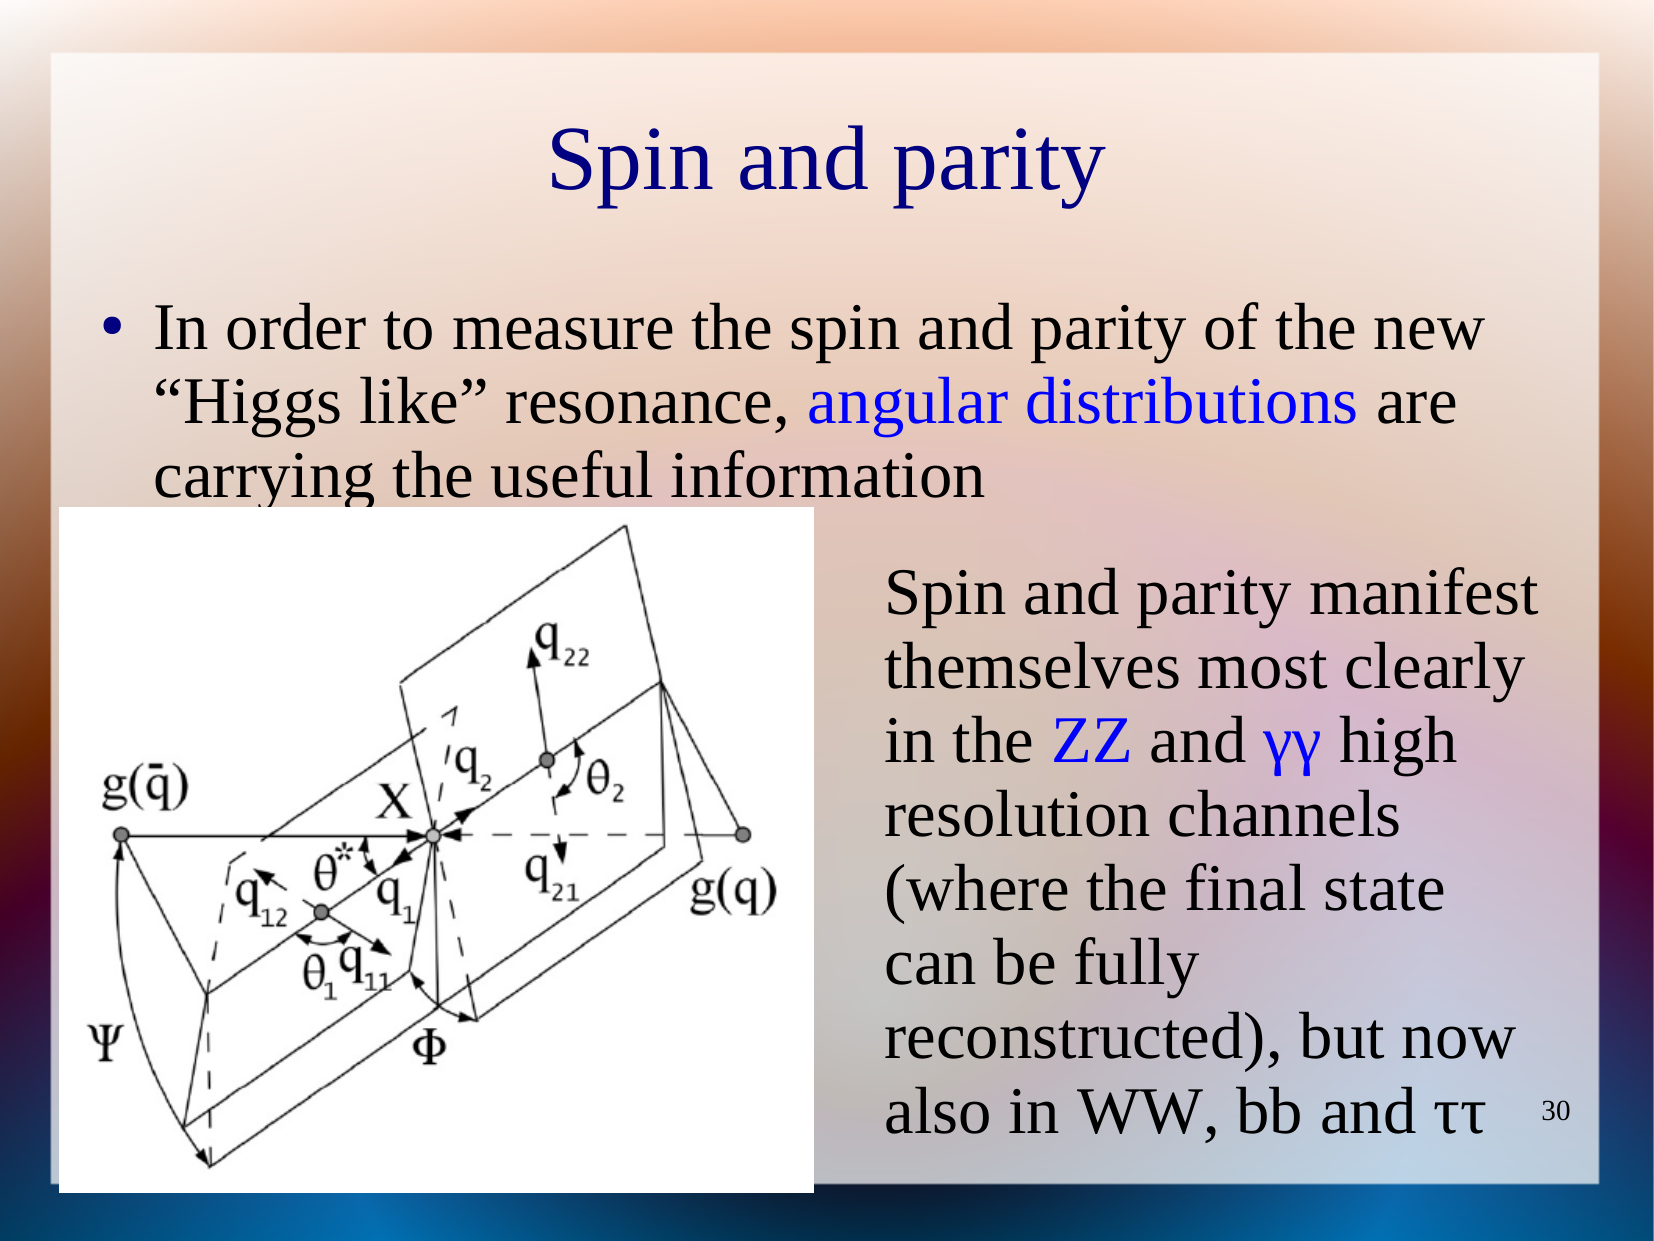

# Spin and parity
In order to measure the spin and parity of the new “Higgs like” resonance, angular distributions are carrying the useful information
Spin and parity manifest themselves most clearly in the ZZ and γγ high resolution channels (where the final state can be fully reconstructed), but now also in WW, bb and ττ
30